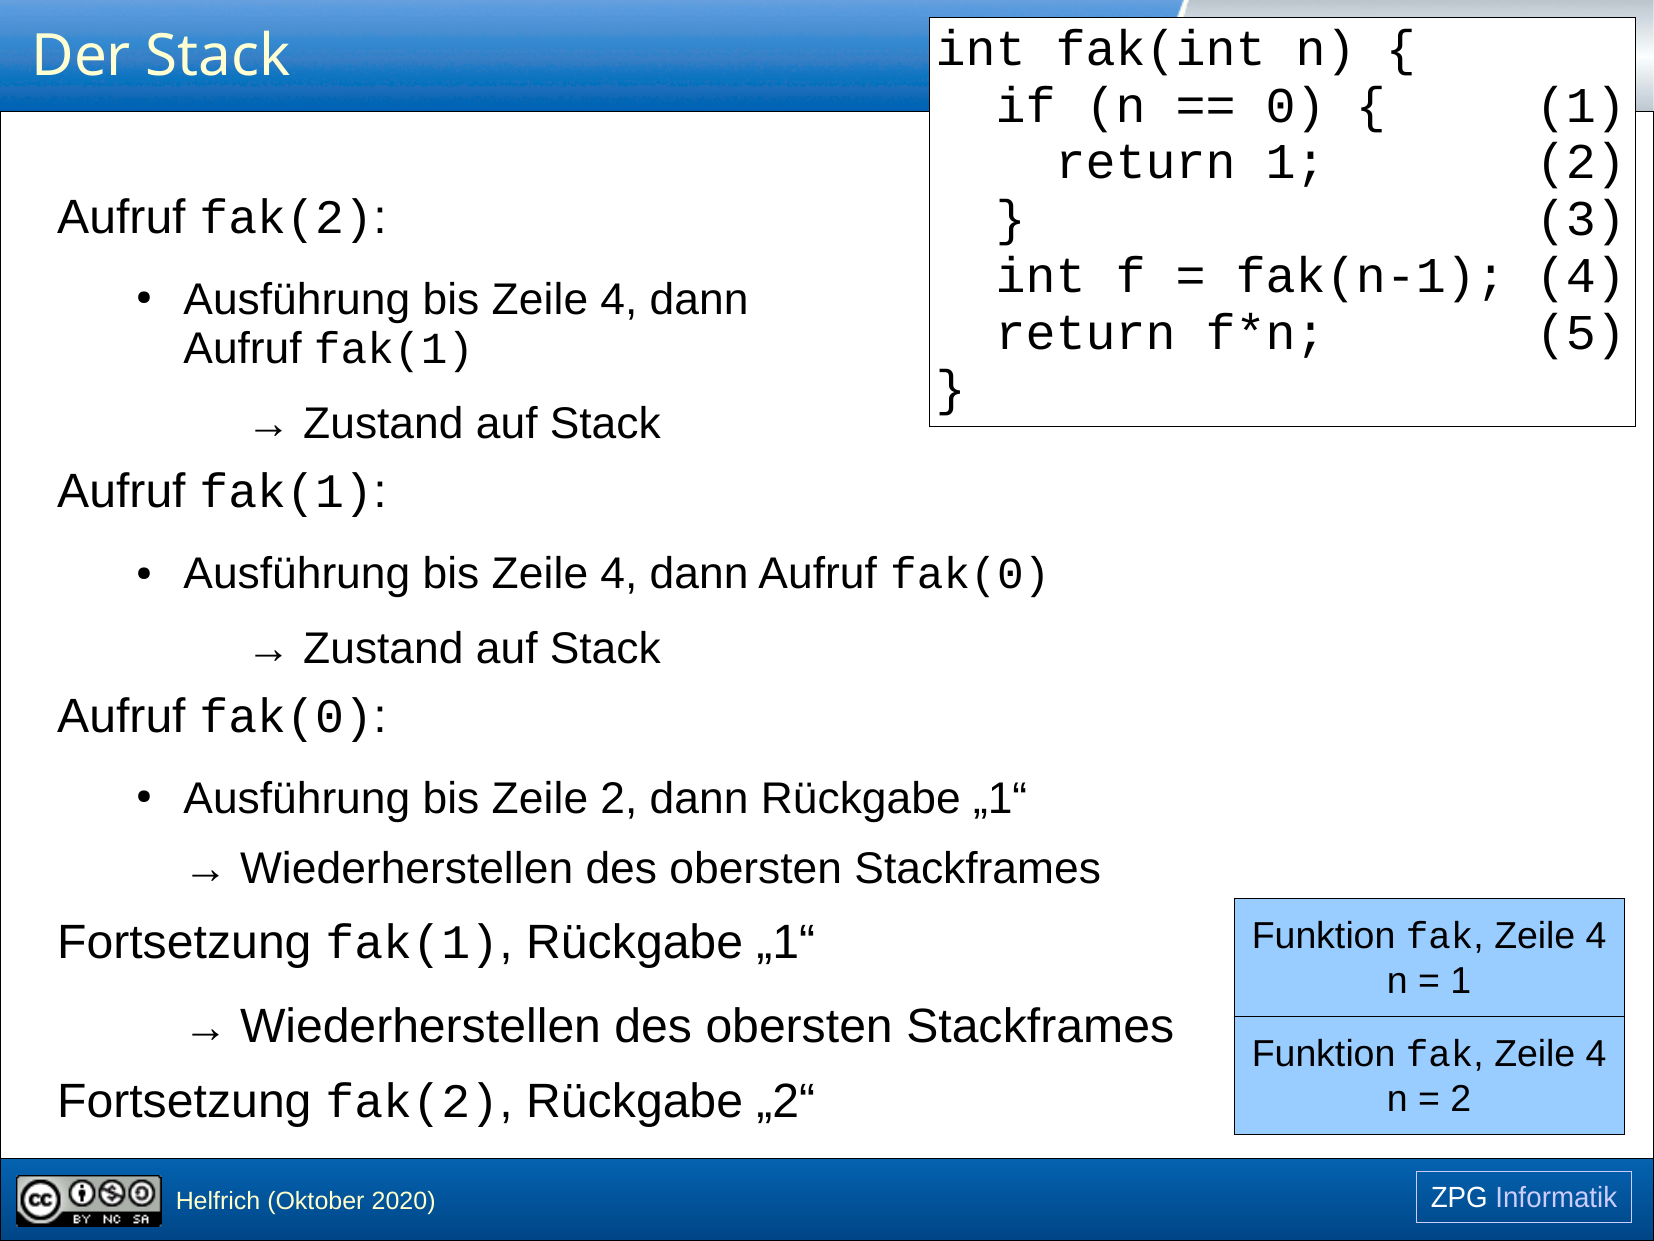

# Der Stack
int fak(int n) {
 if (n == 0) { (1)
 return 1; (2)
 } (3)
 int f = fak(n-1); (4)
 return f*n; (5)
}
Aufruf fak(2):
Ausführung bis Zeile 4, dann
Aufruf fak(1)
→ Zustand auf Stack
Aufruf fak(1):
Ausführung bis Zeile 4, dann Aufruf fak(0)
→ Zustand auf Stack
Aufruf fak(0):
Ausführung bis Zeile 2, dann Rückgabe „1“
→ Wiederherstellen des obersten Stackframes
Fortsetzung fak(1), Rückgabe „1“
→ Wiederherstellen des obersten Stackframes
Fortsetzung fak(2), Rückgabe „2“
Funktion fak, Zeile 4
n = 1
Funktion fak, Zeile 4
n = 2